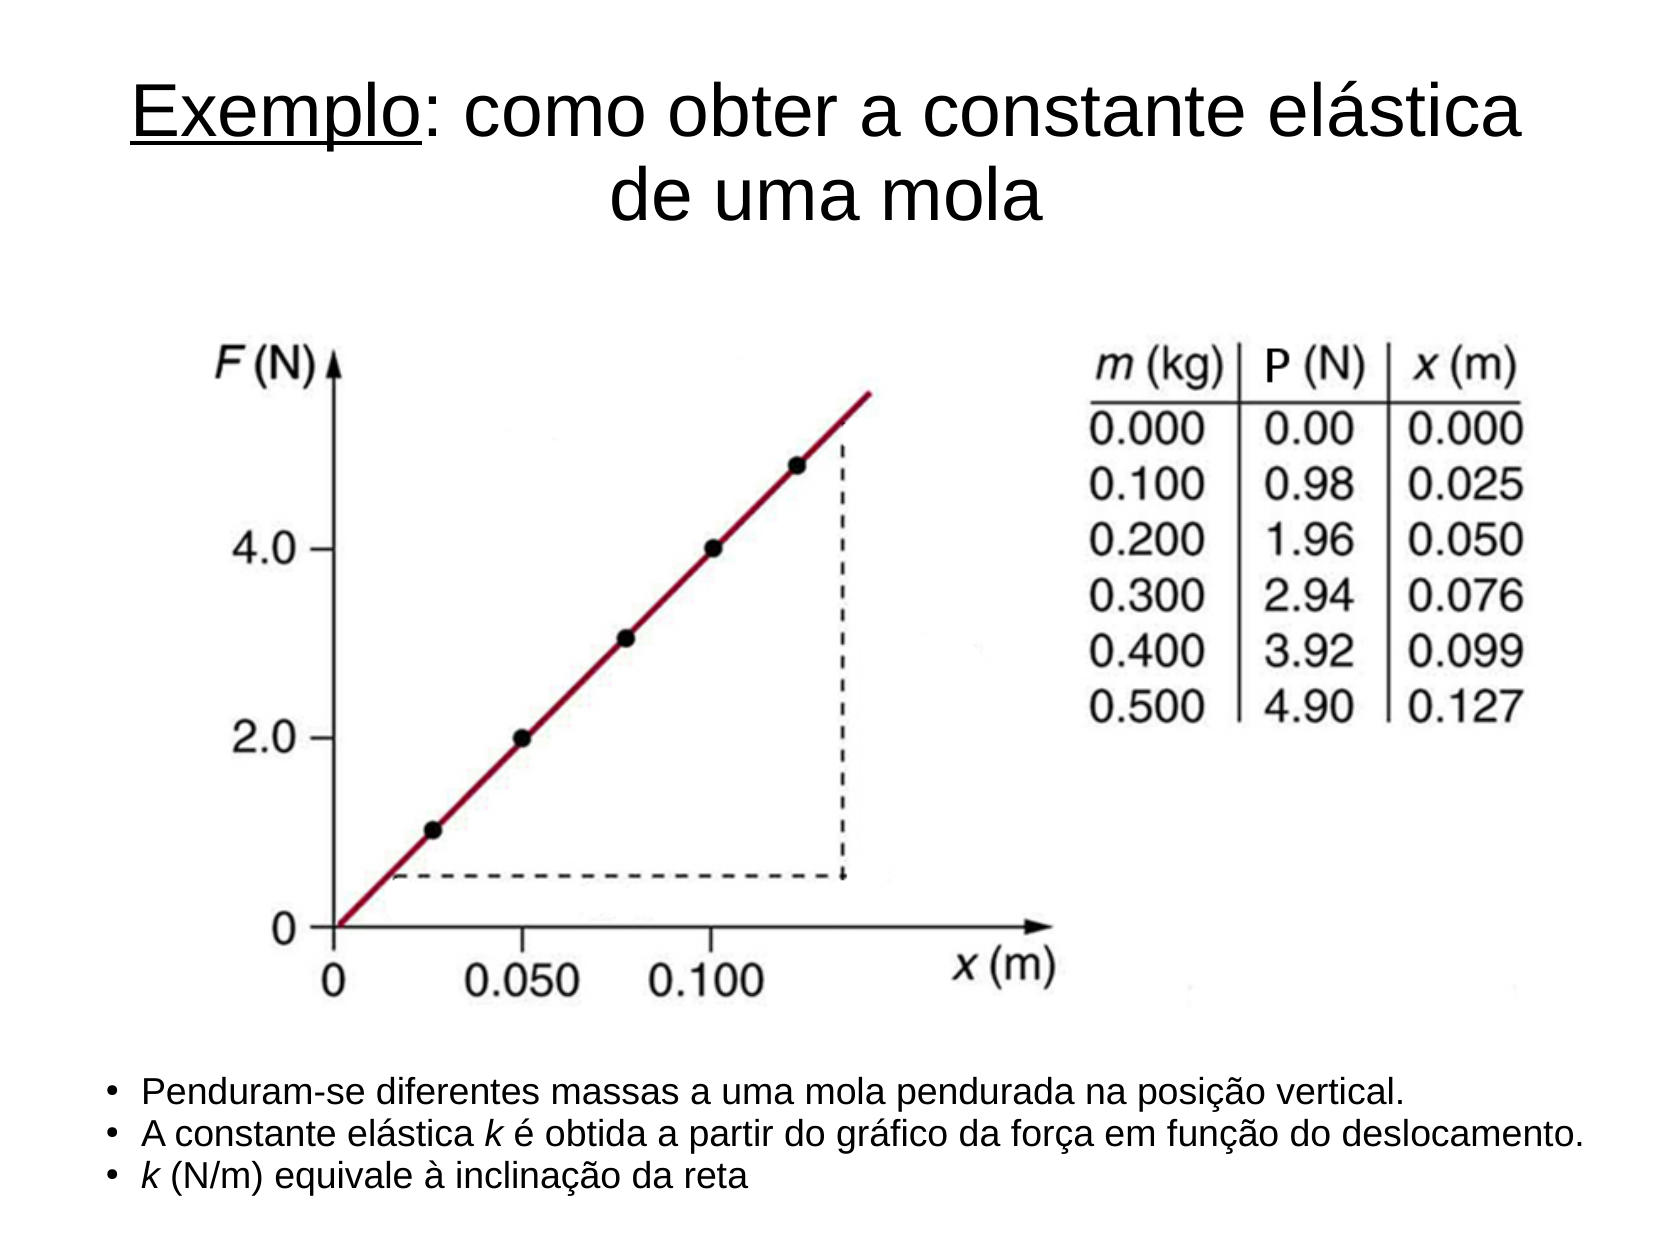

# Exemplo: como obter a constante elástica de uma mola
Penduram-se diferentes massas a uma mola pendurada na posição vertical.
A constante elástica k é obtida a partir do gráfico da força em função do deslocamento.
k (N/m) equivale à inclinação da reta